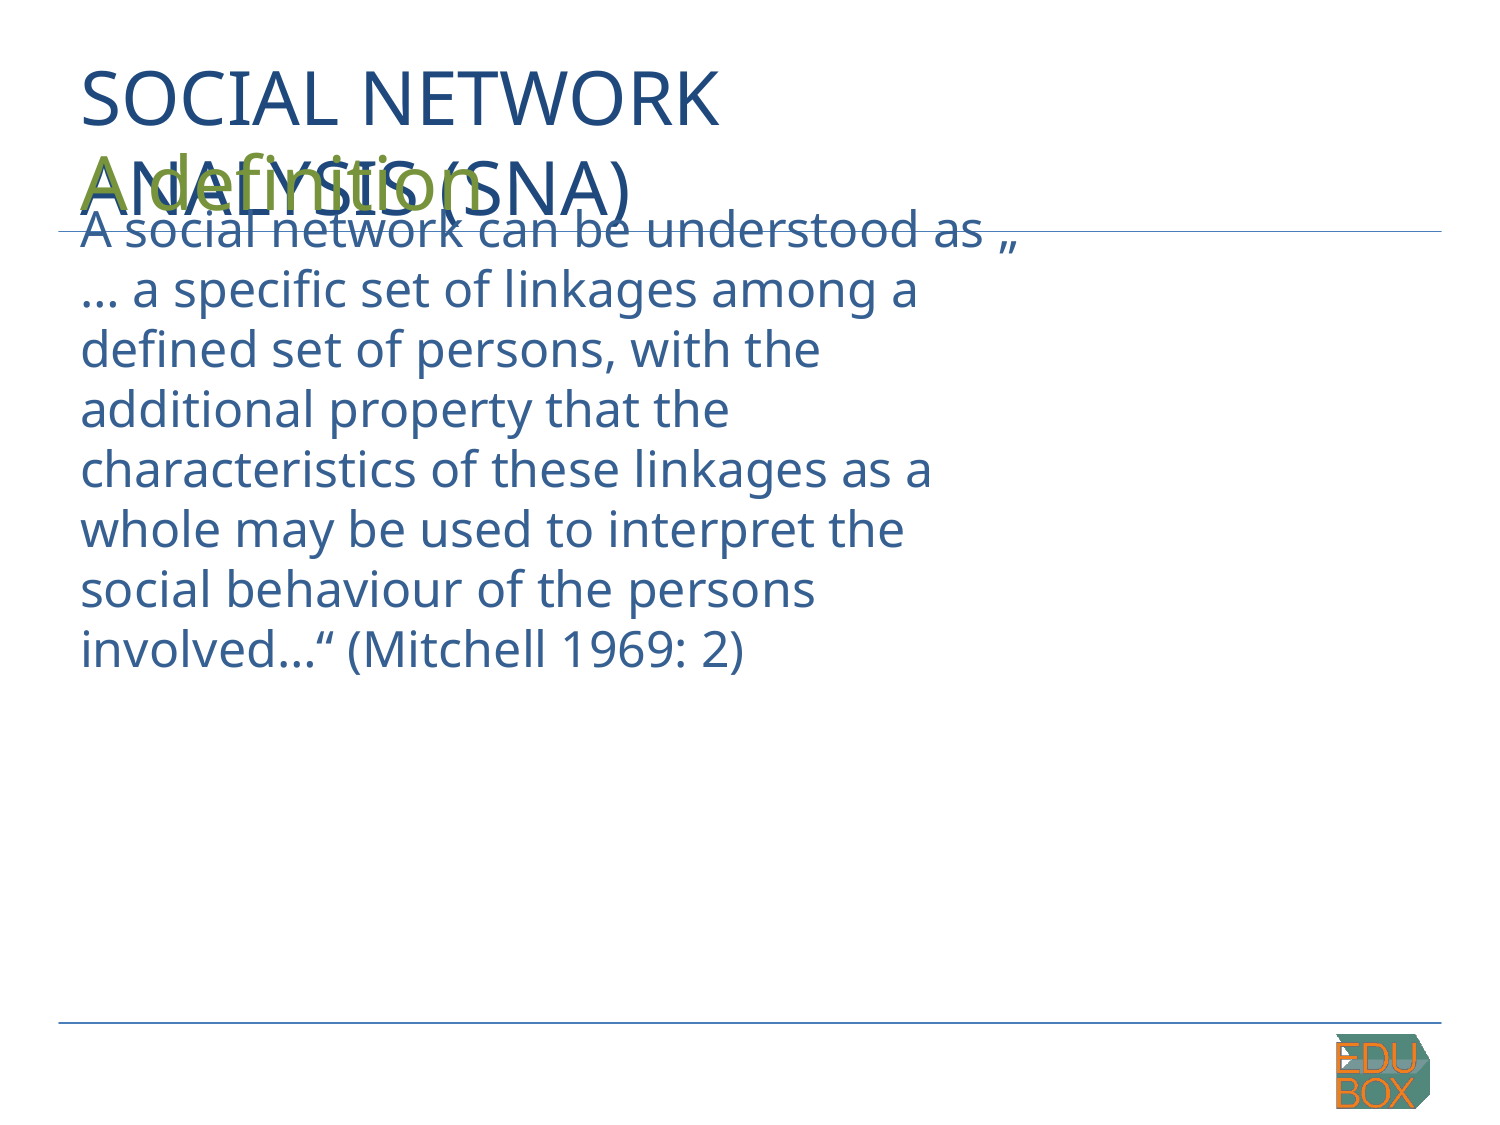

# SOCIAL NETWORK ANALYSIS (SNA)
A definition
A social network can be understood as „ … a specific set of linkages among a defined set of persons, with the additional property that the characteristics of these linkages as a whole may be used to interpret the social behaviour of the persons involved…“ (Mitchell 1969: 2)